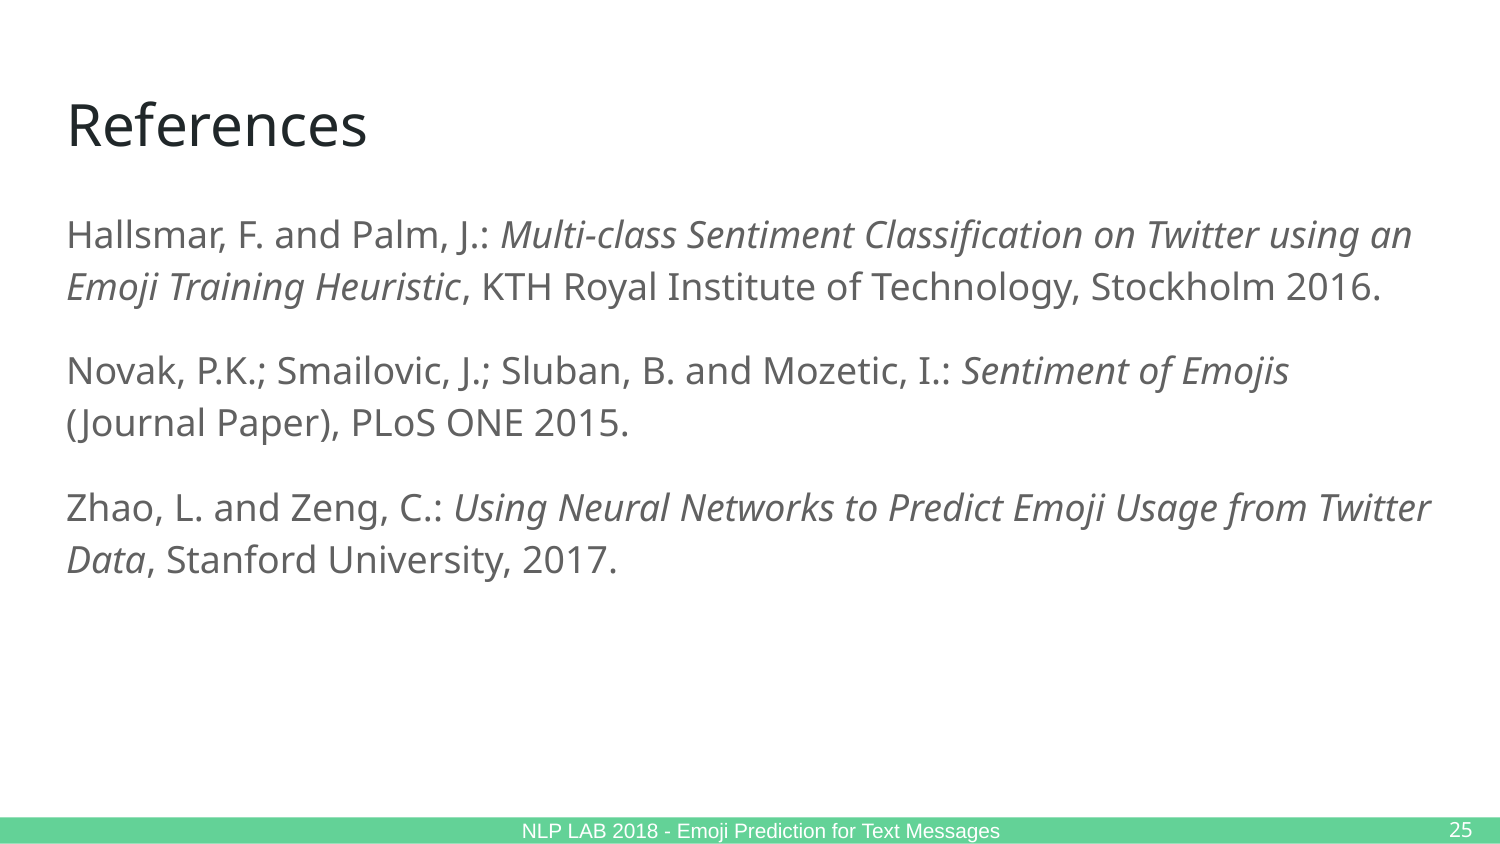

# References
Hallsmar, F. and Palm, J.: Multi-class Sentiment Classification on Twitter using an Emoji Training Heuristic, KTH Royal Institute of Technology, Stockholm 2016.
Novak, P.K.; Smailovic, J.; Sluban, B. and Mozetic, I.: Sentiment of Emojis (Journal Paper), PLoS ONE 2015.
Zhao, L. and Zeng, C.: Using Neural Networks to Predict Emoji Usage from Twitter Data, Stanford University, 2017.